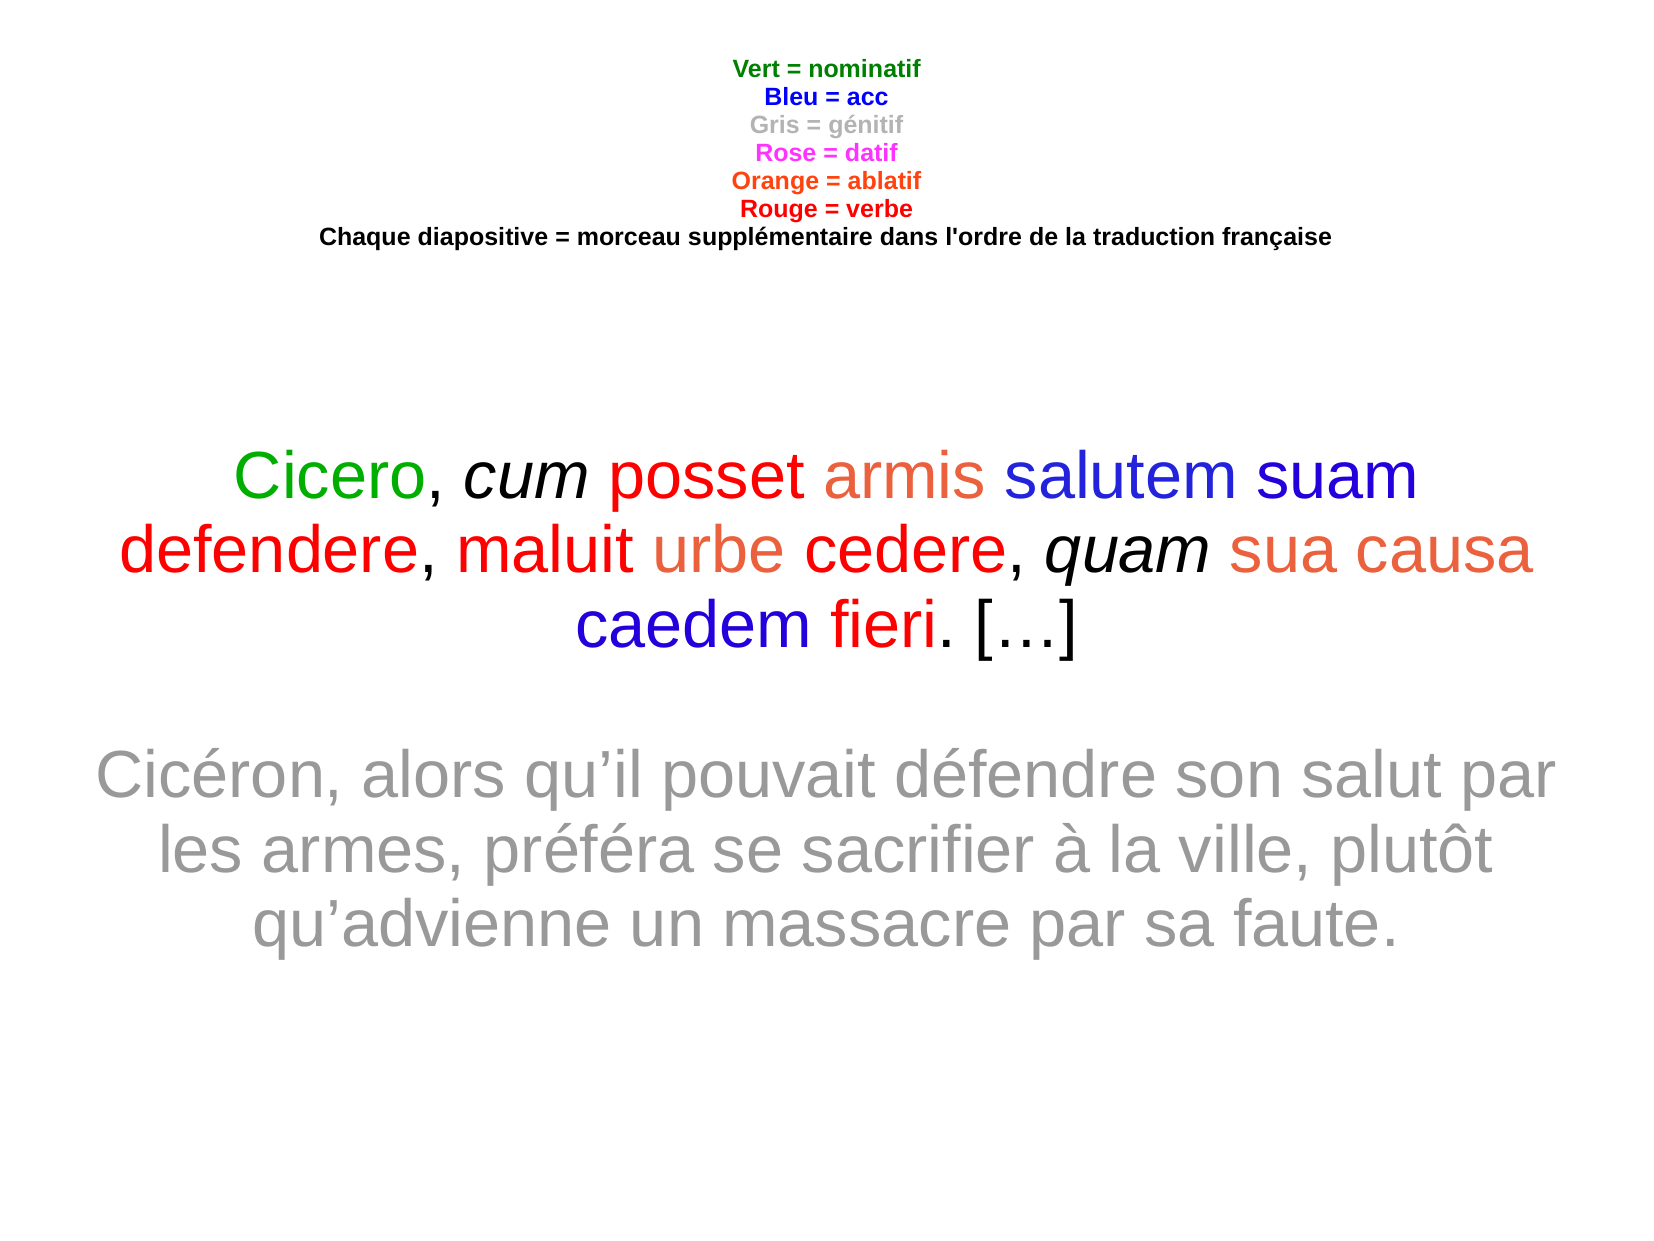

# Vert = nominatif Bleu = acc Gris = génitif Rose = datif Orange = ablatif Rouge = verbe Chaque diapositive = morceau supplémentaire dans l'ordre de la traduction française
Cicero, cum posset armis salutem suam defendere, maluit urbe cedere, quam sua causa caedem fieri. […]
Cicéron, alors qu’il pouvait défendre son salut par les armes, préféra se sacrifier à la ville, plutôt qu’advienne un massacre par sa faute.